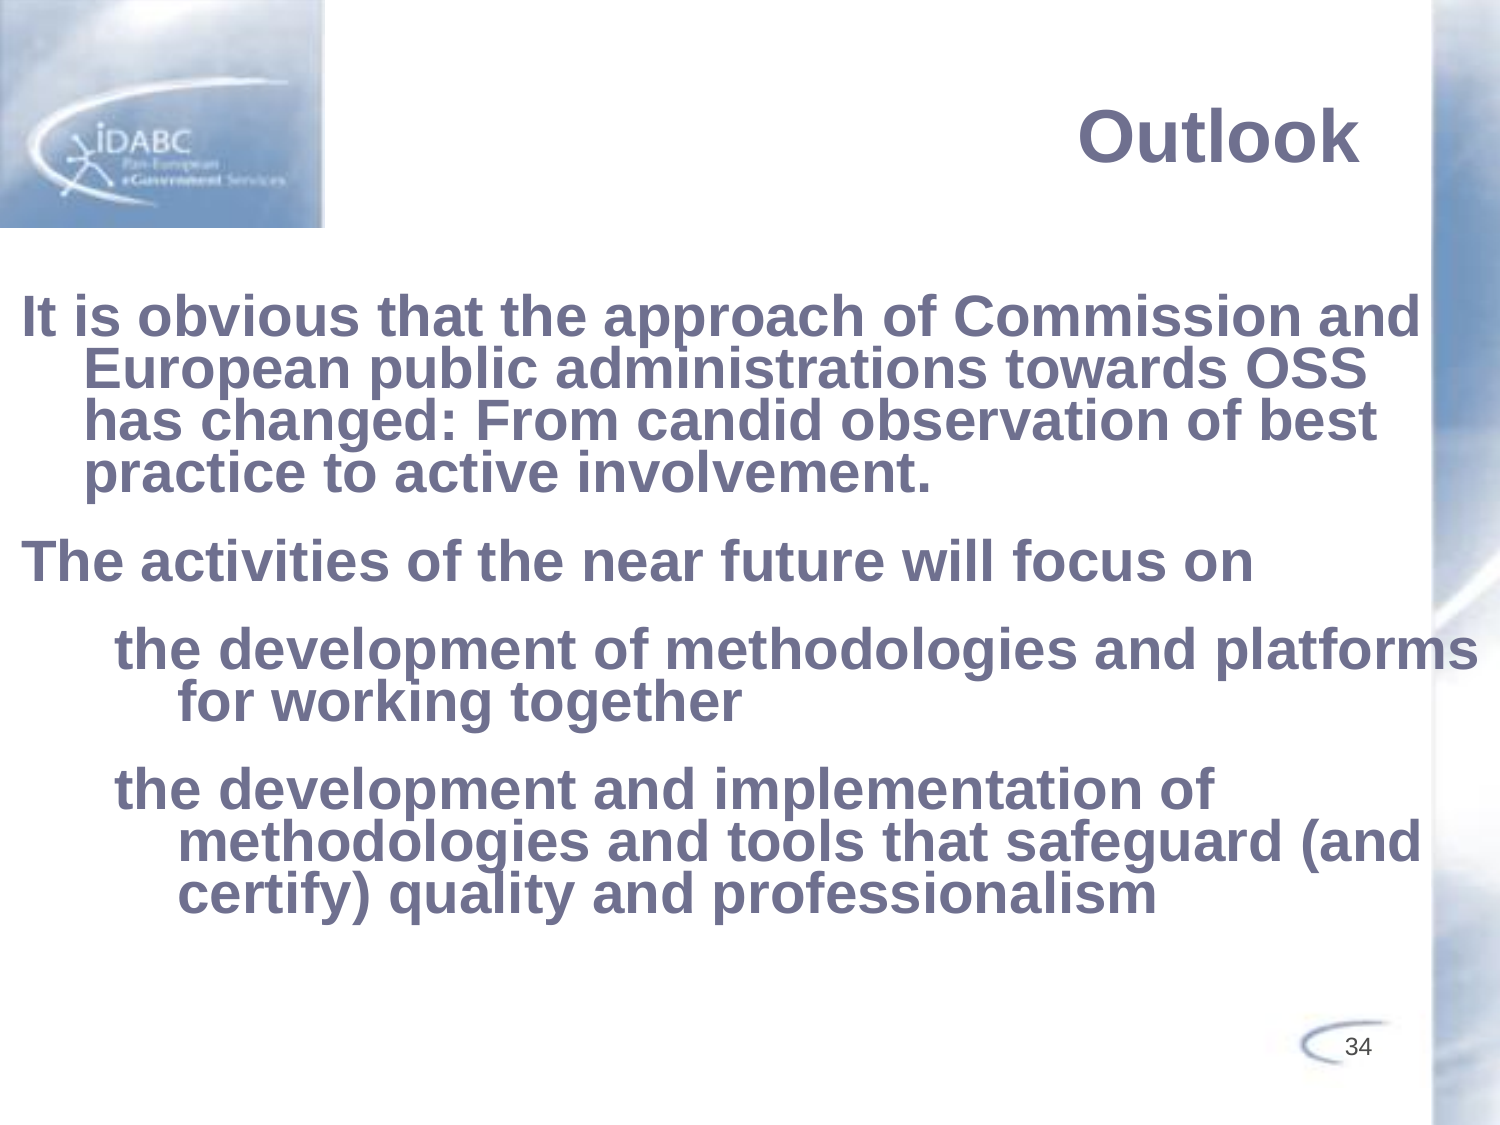

# Outlook
It is obvious that the approach of Commission and European public administrations towards OSS has changed: From candid observation of best practice to active involvement.
The activities of the near future will focus on
the development of methodologies and platforms for working together
the development and implementation of methodologies and tools that safeguard (and certify) quality and professionalism
34